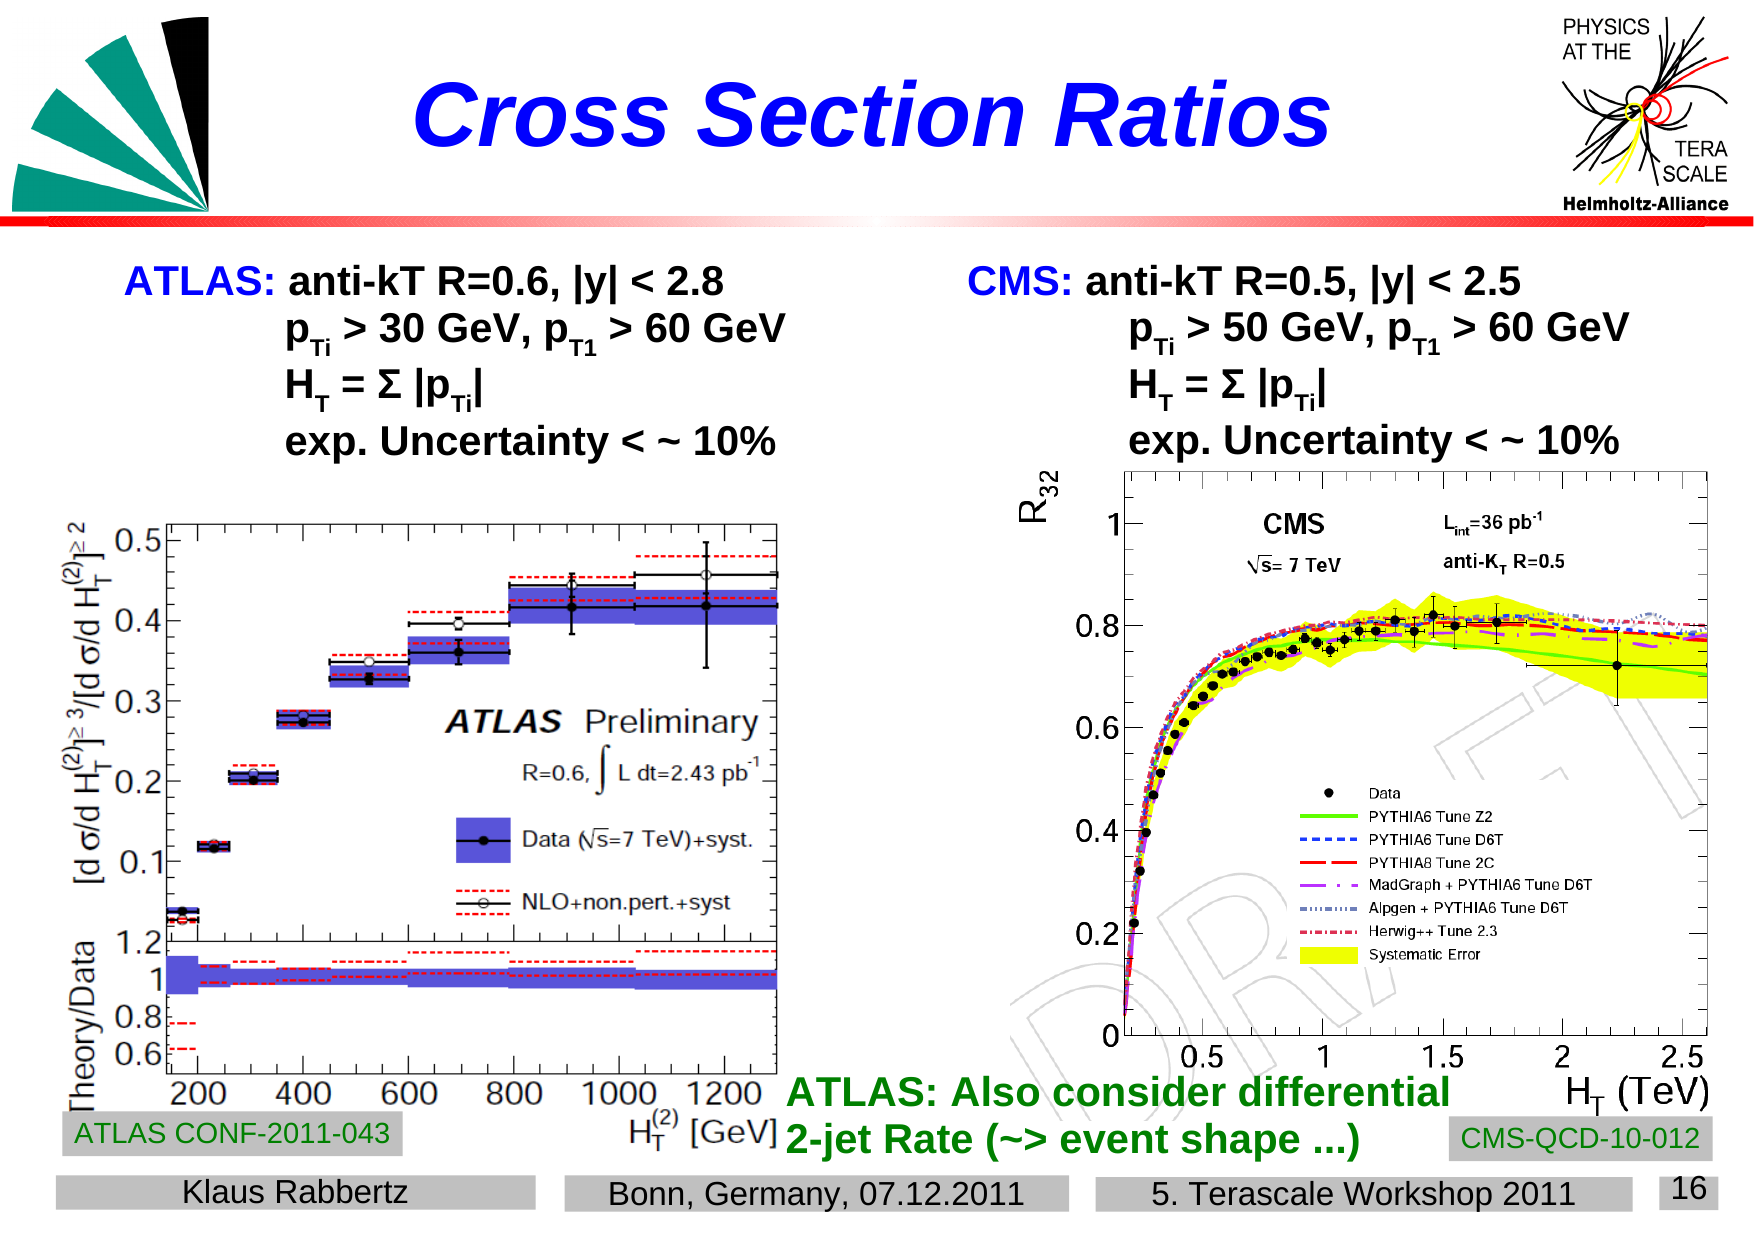

# Cross Section Ratios
CMS: anti-kT R=0.5, |y| < 2.5
 pTi > 50 GeV, pT1 > 60 GeV
 HT = Σ |pTi|
 exp. Uncertainty < ~ 10%
ATLAS: anti-kT R=0.6, |y| < 2.8
 pTi > 30 GeV, pT1 > 60 GeV
 HT = Σ |pTi|
 exp. Uncertainty < ~ 10%
ATLAS: Also consider differential
2-jet Rate (~> event shape ...)
ATLAS CONF-2011-043
CMS-QCD-10-012